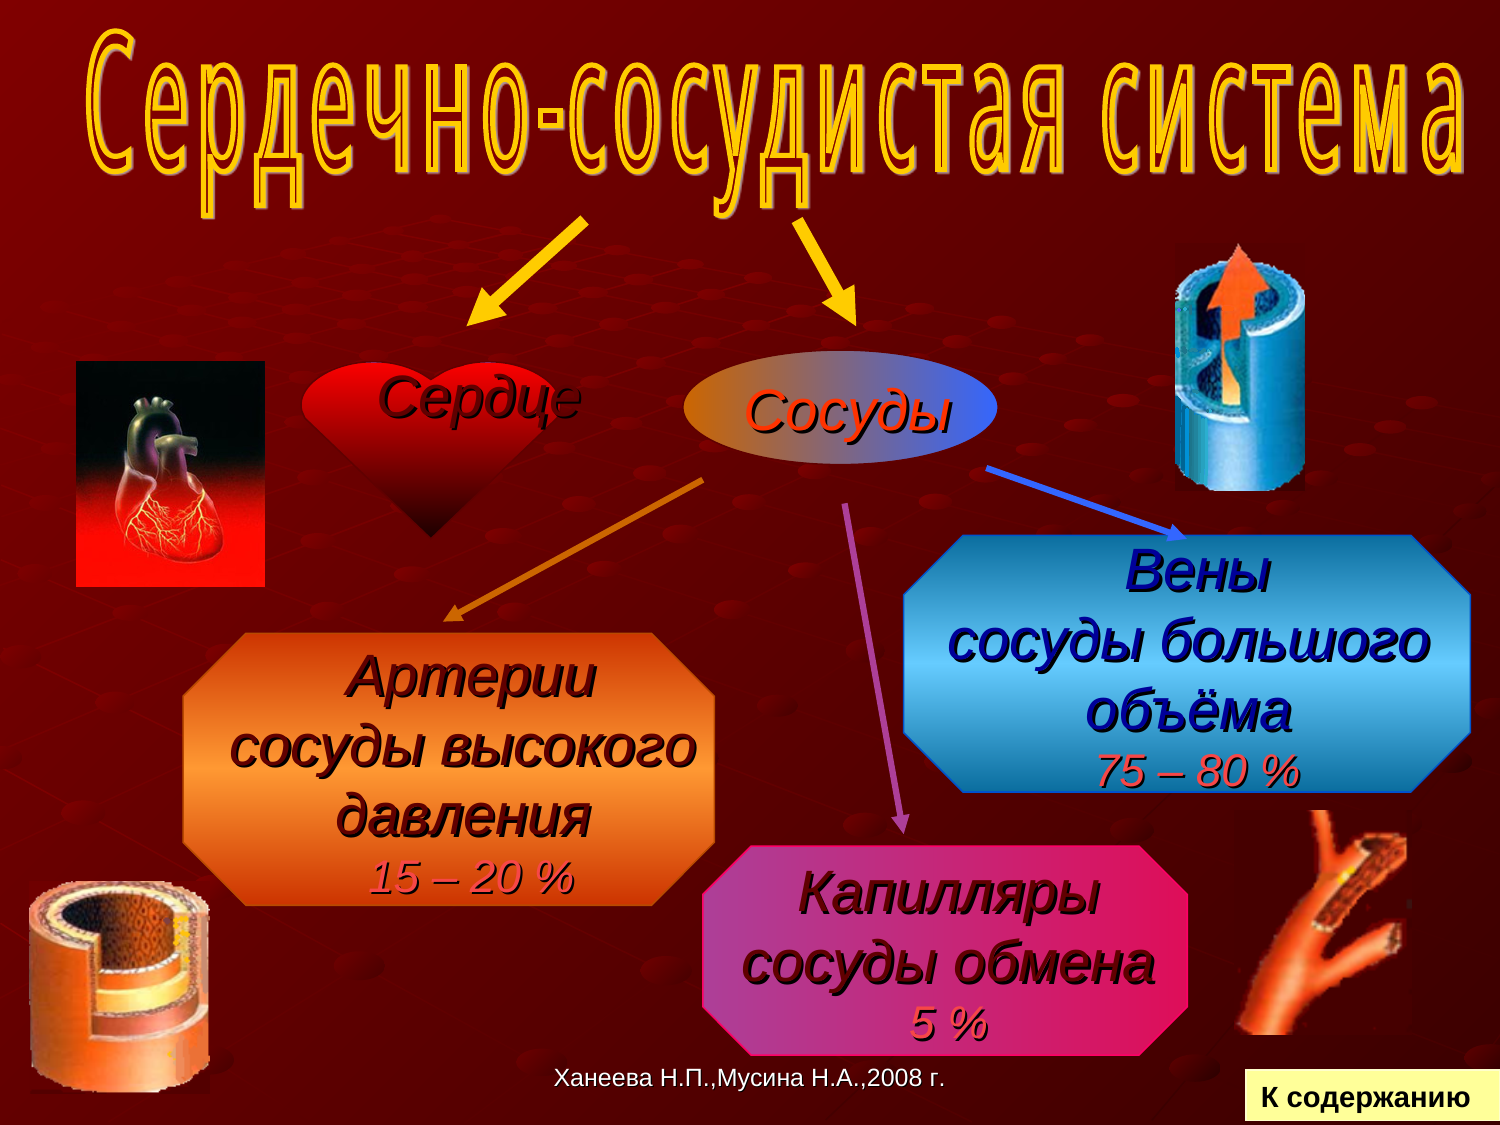

Сердечно-сосудистая система
Сосуды
Сердце
Вены
сосуды большого
объёма
75 – 80 %
Артерии
сосуды высокого
давления
15 – 20 %
Капилляры
сосуды обмена
5 %
Ханеева Н.П.,Мусина Н.А.,2008 г.
К содержанию